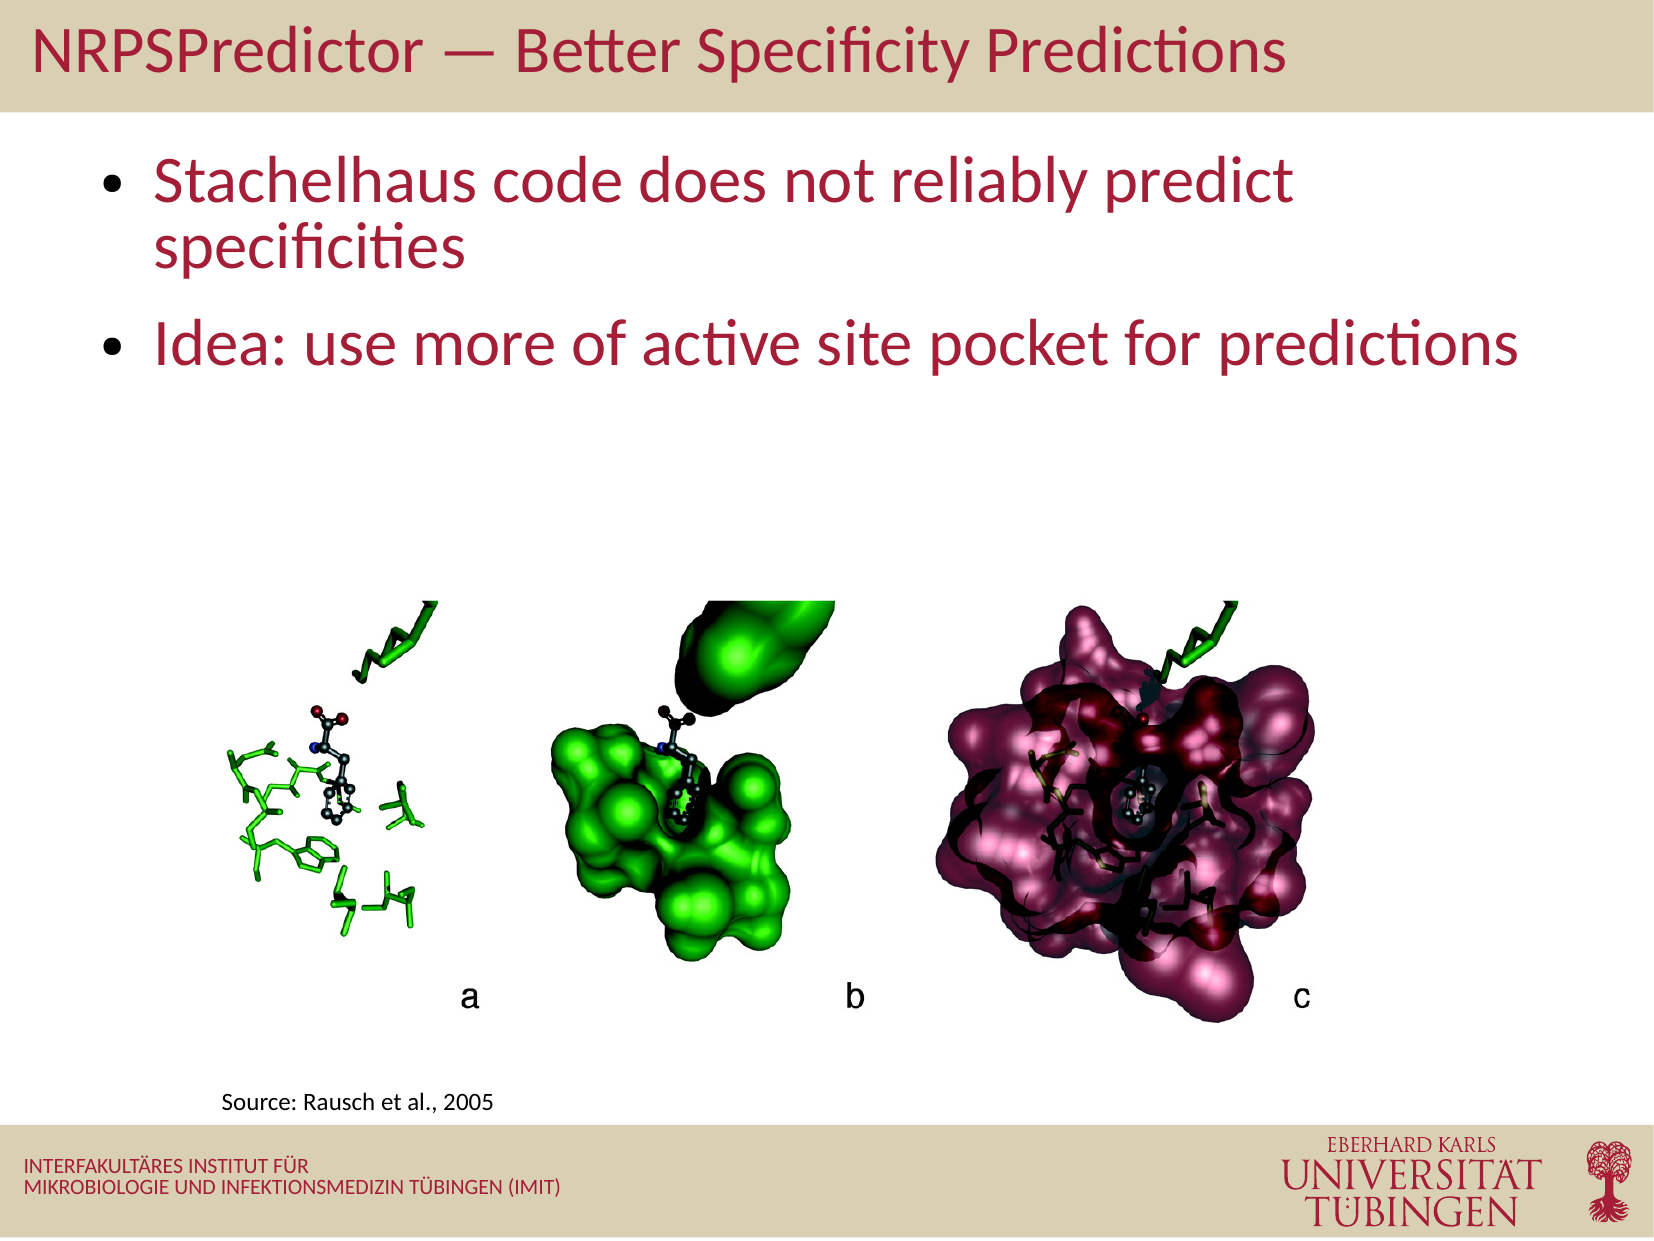

# NRPSPredictor — Better Specificity Predictions
Stachelhaus code does not reliably predict specificities
Idea: use more of active site pocket for predictions
Source: Rausch et al., 2005